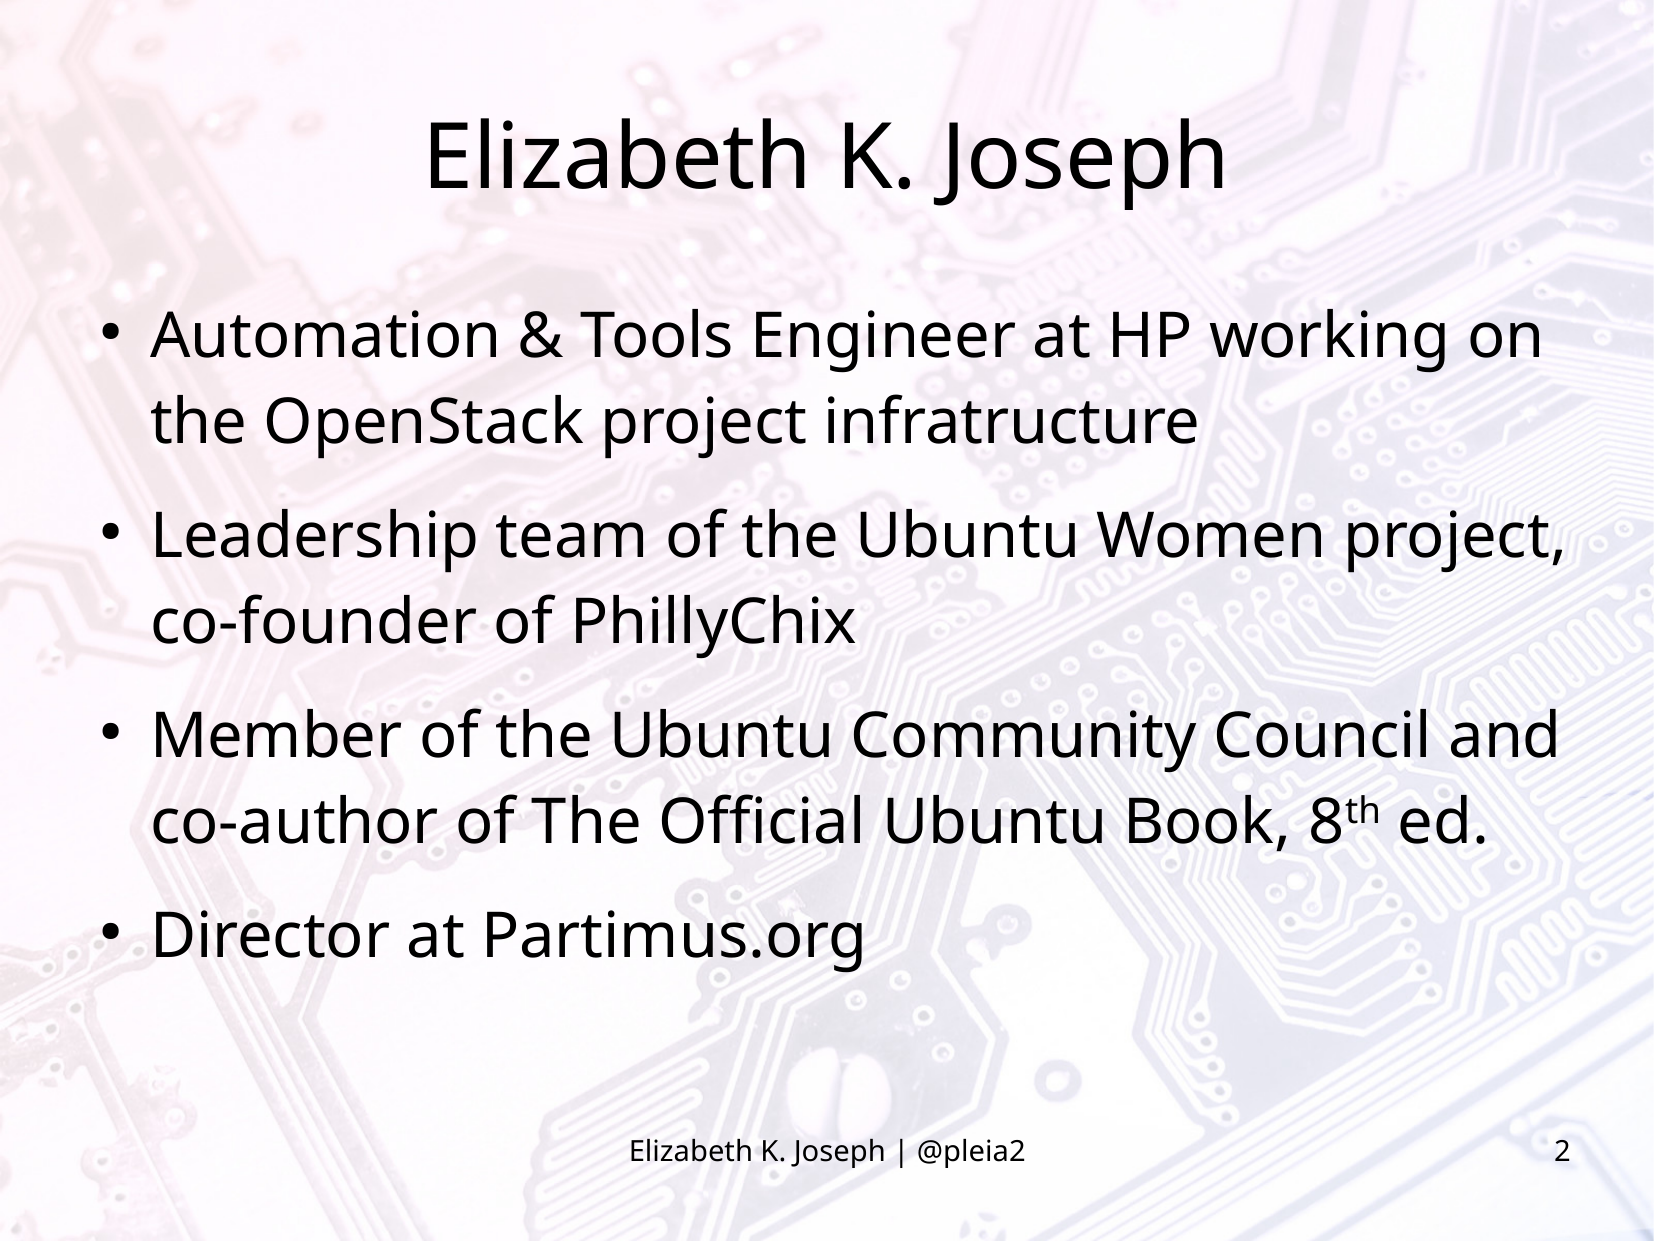

# Elizabeth K. Joseph
Automation & Tools Engineer at HP working on the OpenStack project infratructure
Leadership team of the Ubuntu Women project, co-founder of PhillyChix
Member of the Ubuntu Community Council and co-author of The Official Ubuntu Book, 8th ed.
Director at Partimus.org
Elizabeth K. Joseph | @pleia2
2